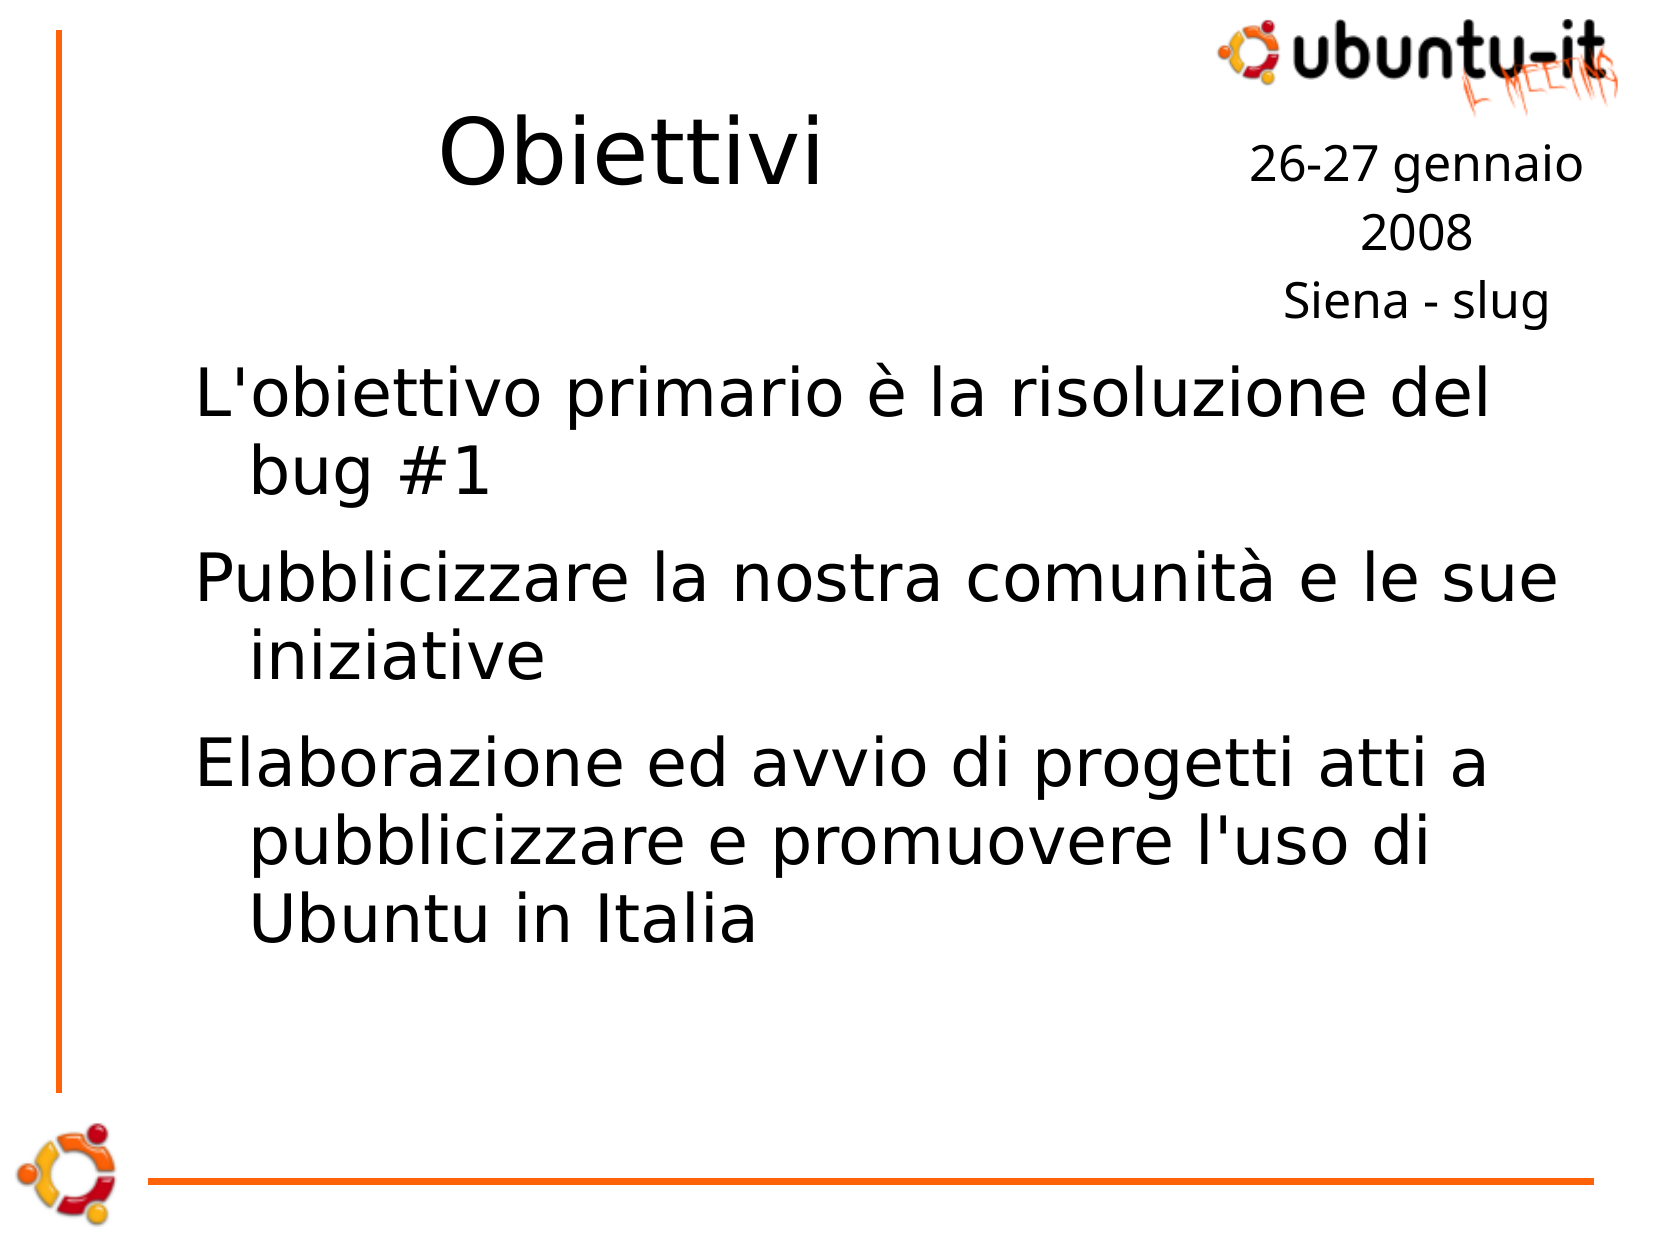

# Obiettivi
L'obiettivo primario è la risoluzione del bug #1
Pubblicizzare la nostra comunità e le sue iniziative
Elaborazione ed avvio di progetti atti a pubblicizzare e promuovere l'uso di Ubuntu in Italia